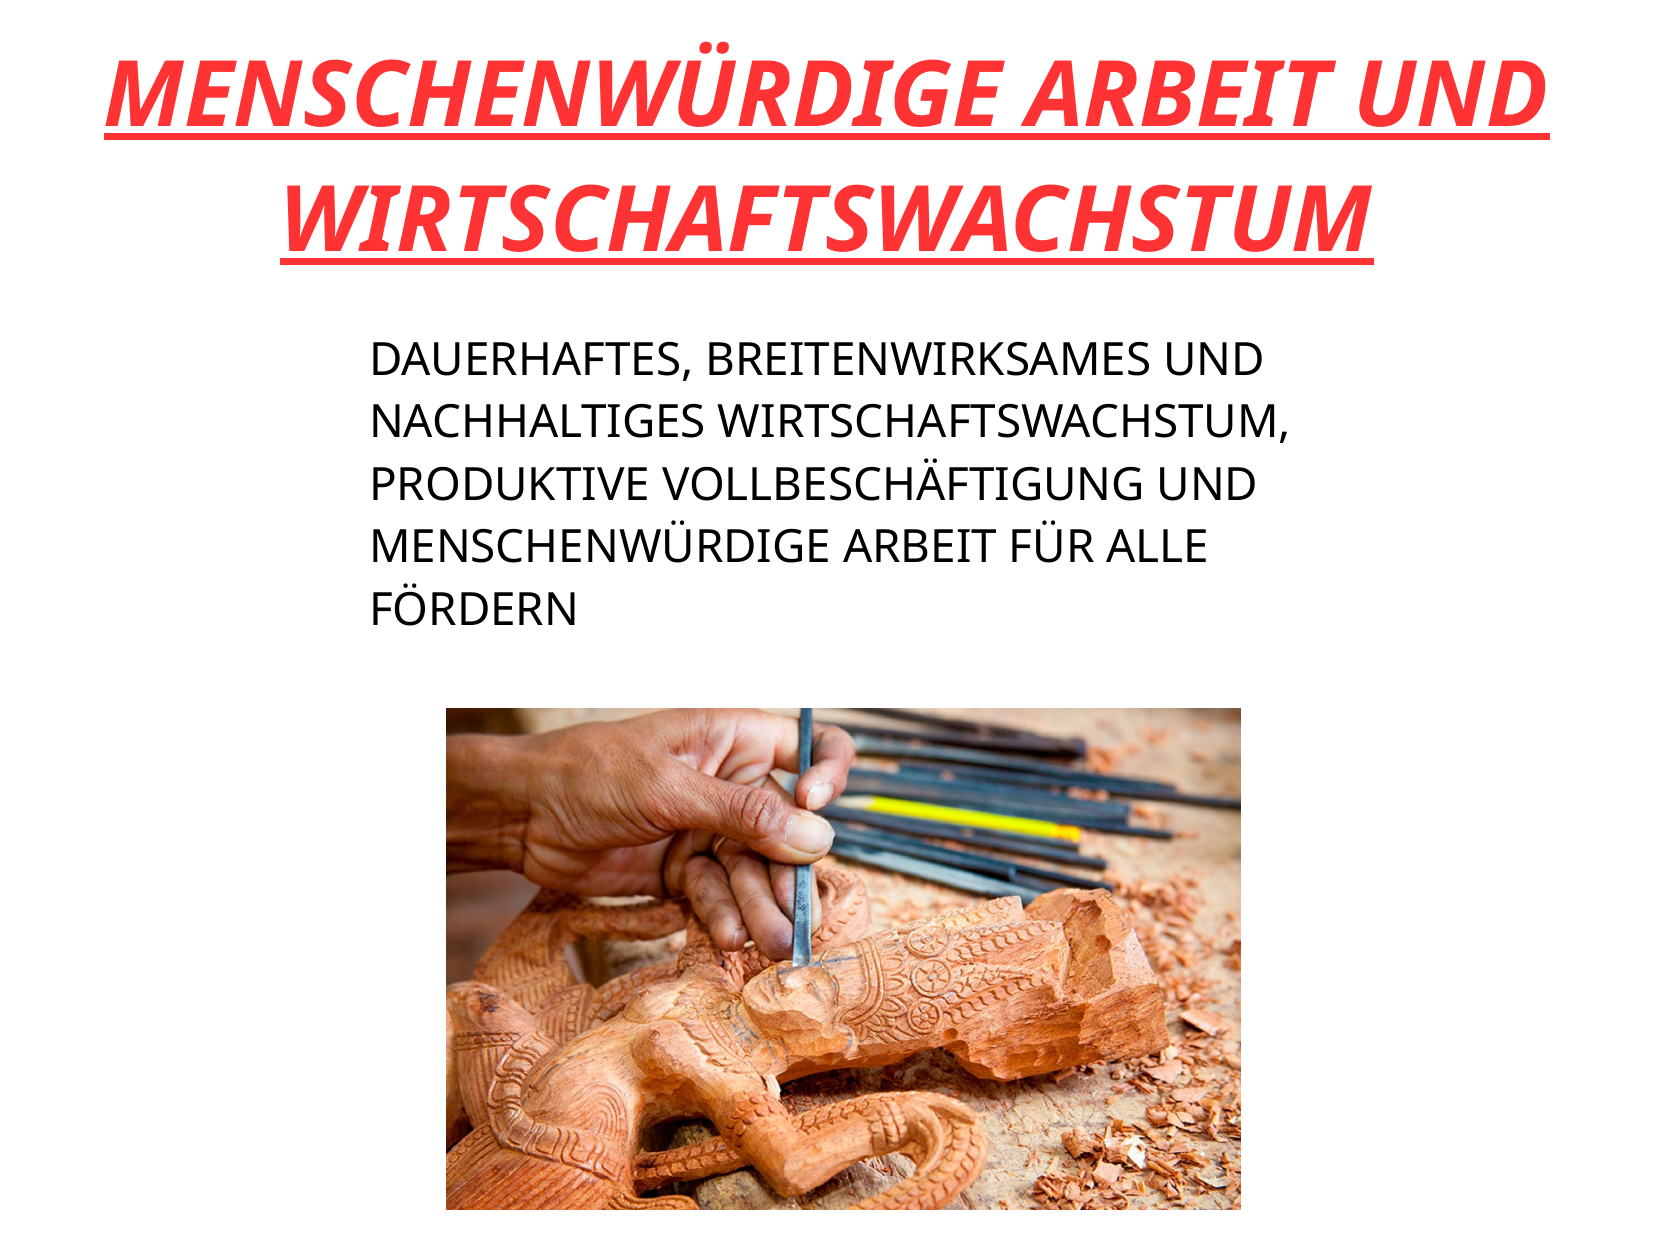

# MENSCHENWÜRDIGE ARBEIT UND WIRTSCHAFTSWACHSTUM
DAUERHAFTES, BREITENWIRKSAMES UND NACHHALTIGES WIRTSCHAFTSWACHSTUM, PRODUKTIVE VOLLBESCHÄFTIGUNG UND MENSCHEN­WÜRDIGE ARBEIT FÜR ALLE FÖRDERN